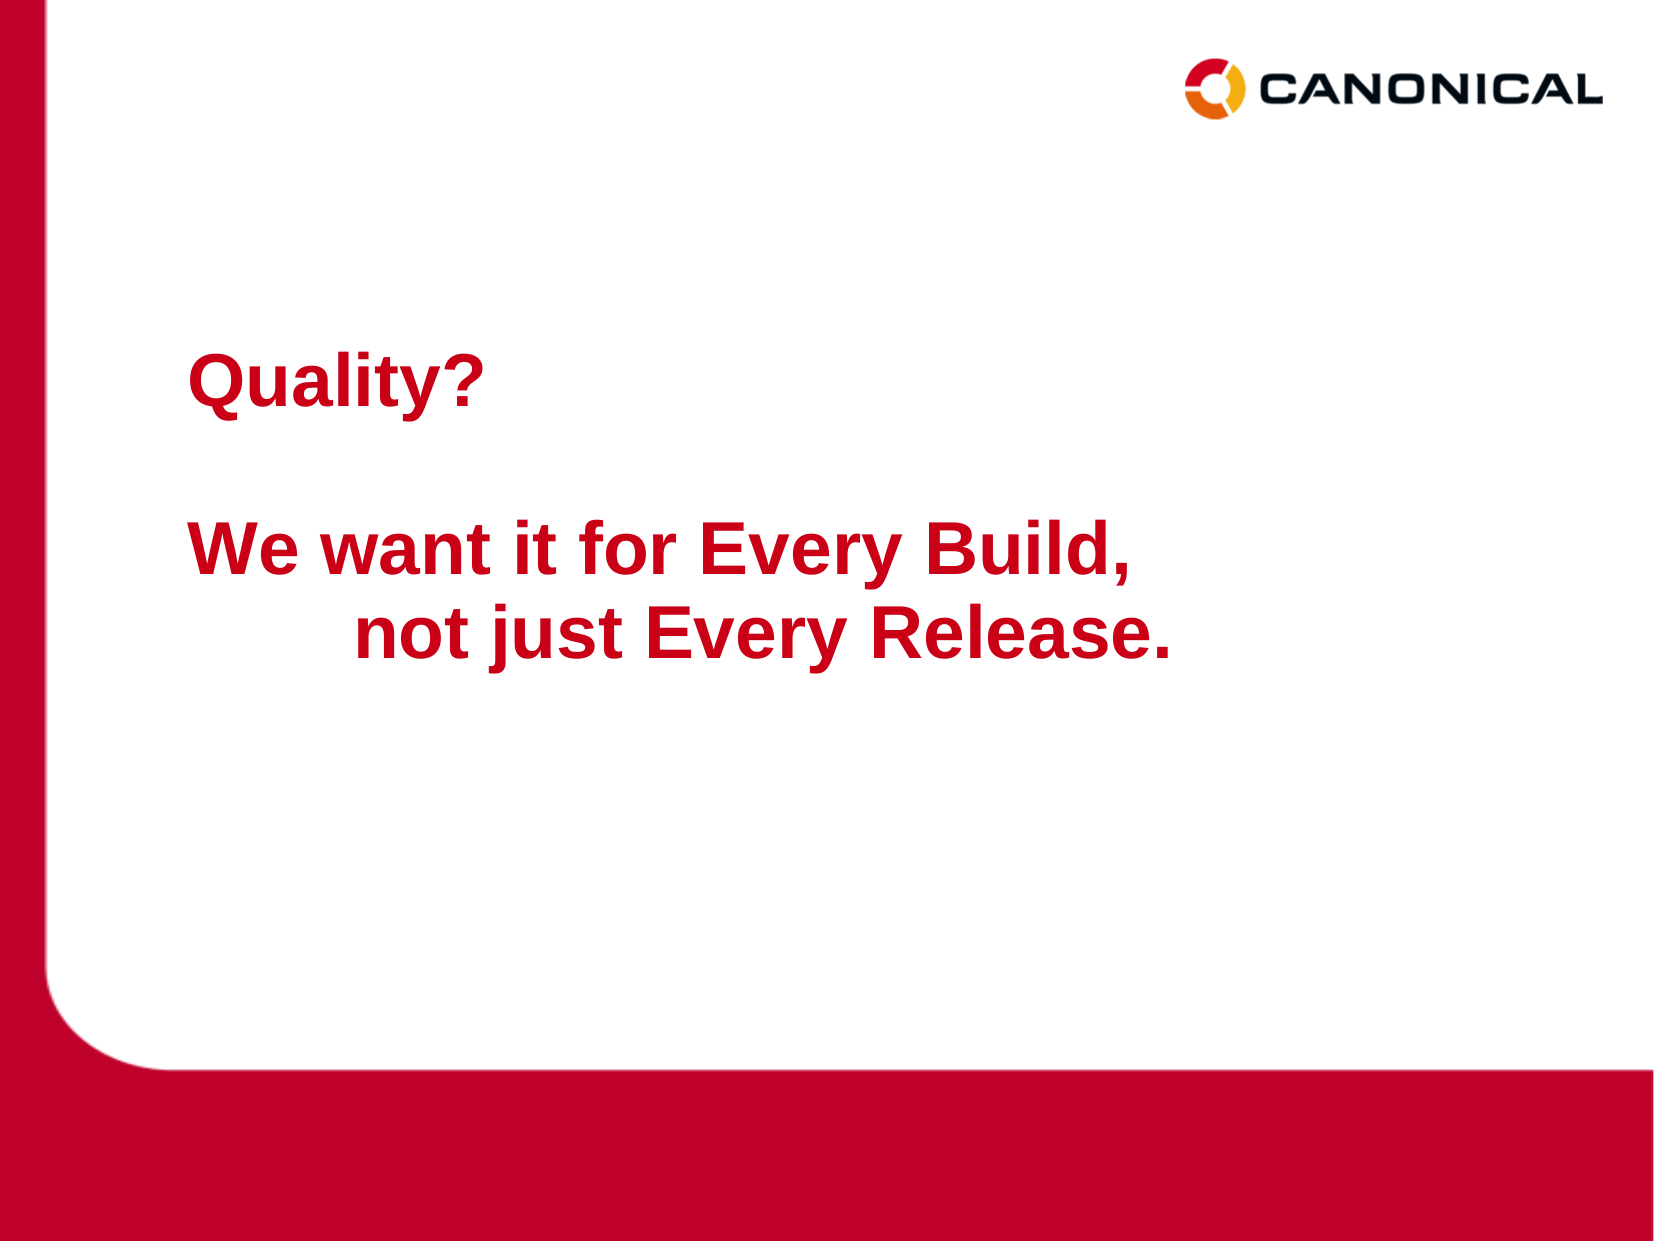

# Quality? We want it for Every Build, not just Every Release.